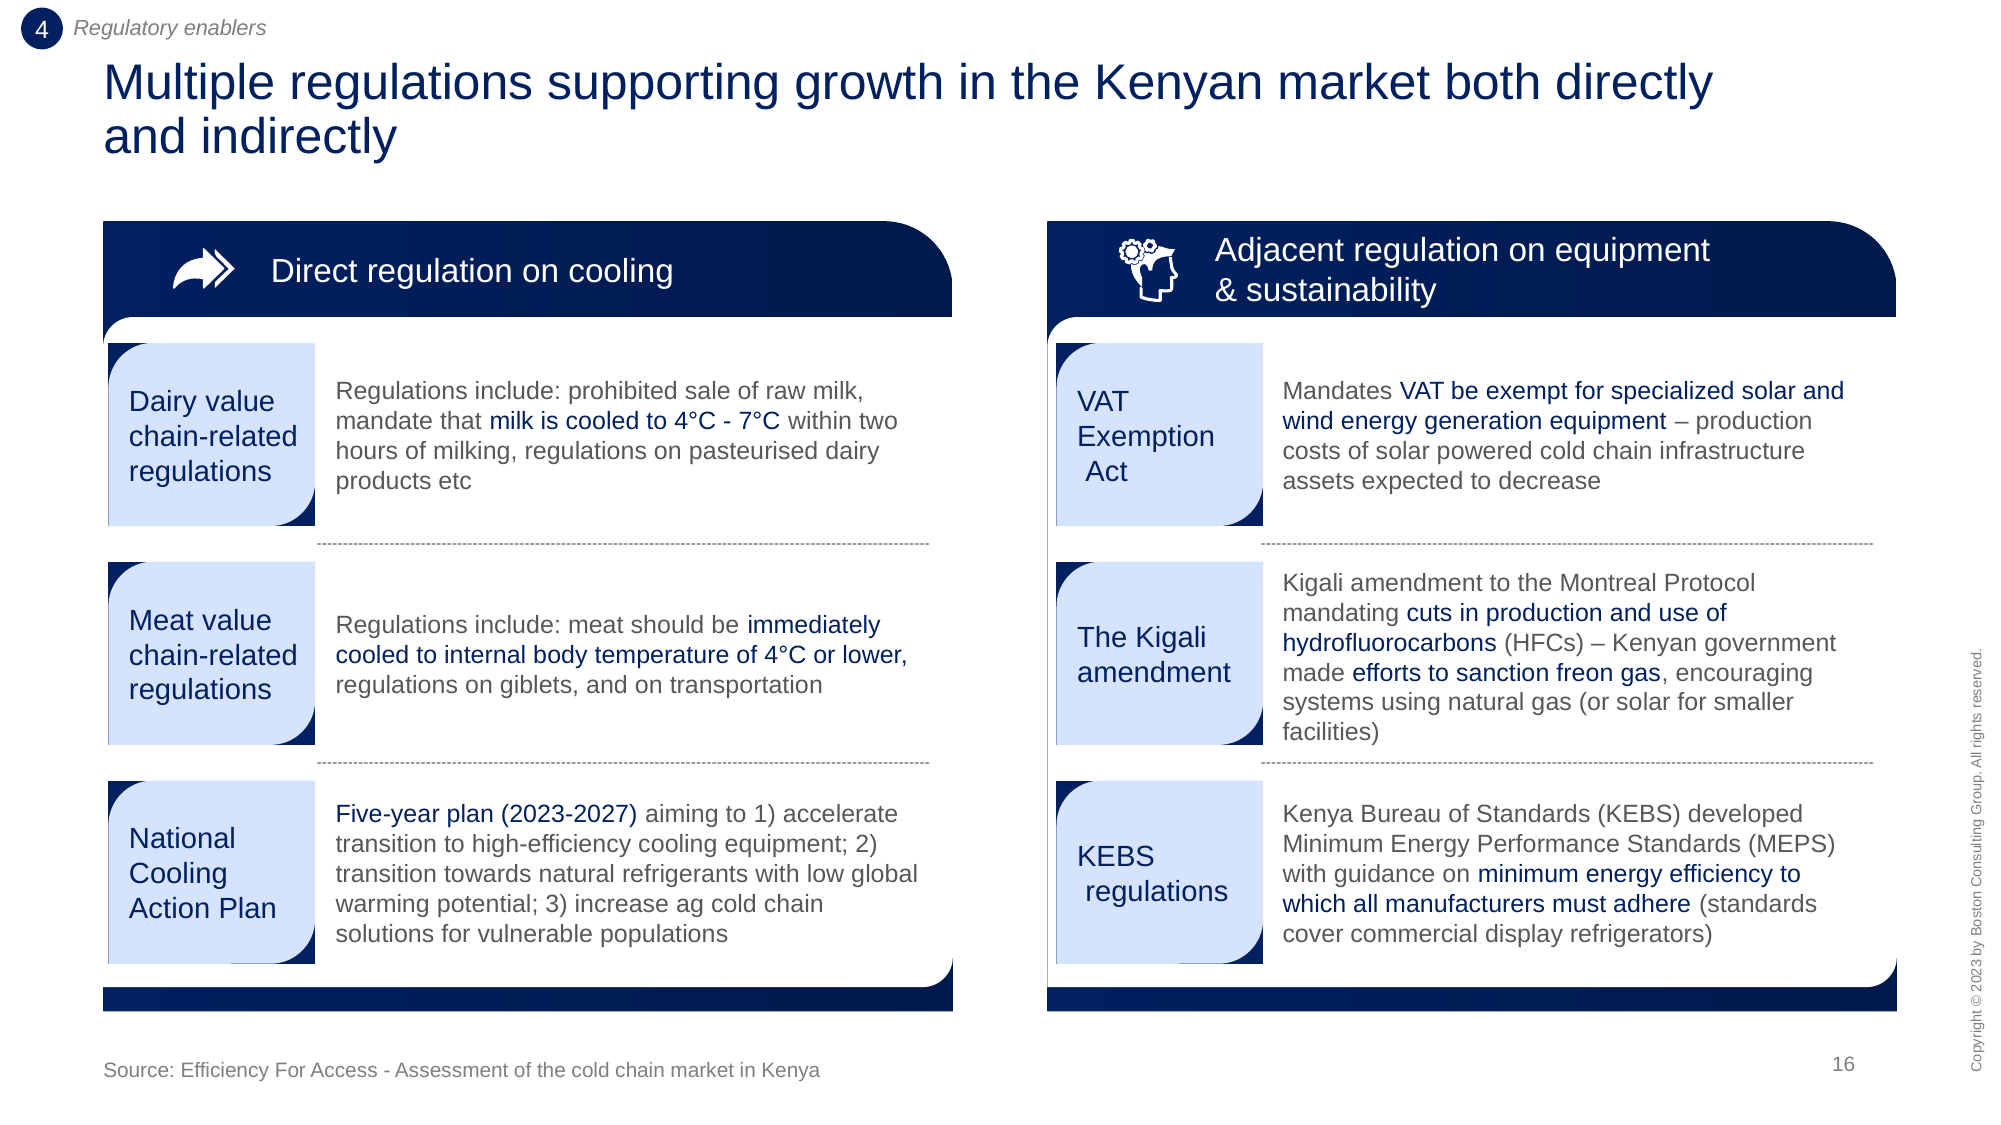

4
Regulatory enablers
# Multiple regulations supporting growth in the Kenyan market both directly and indirectly
Adjacent regulation on equipment
& sustainability
Direct regulation on cooling
Dairy value
chain-related
regulations
Regulations include: prohibited sale of raw milk, mandate that milk is cooled to 4°C - 7°C within two hours of milking, regulations on pasteurised dairy products etc
VAT
Exemption
 Act
Mandates VAT be exempt for specialized solar and wind energy generation equipment – production costs of solar powered cold chain infrastructure assets expected to decrease
Meat value
chain-related
regulations
Regulations include: meat should be immediately cooled to internal body temperature of 4°C or lower, regulations on giblets, and on transportation
The Kigali
amendment
Kigali amendment to the Montreal Protocol mandating cuts in production and use of hydrofluorocarbons (HFCs) – Kenyan government made efforts to sanction freon gas, encouraging systems using natural gas (or solar for smaller facilities)
National
Cooling
Action Plan
Five-year plan (2023-2027) aiming to 1) accelerate transition to high-efficiency cooling equipment; 2) transition towards natural refrigerants with low global warming potential; 3) increase ag cold chain solutions for vulnerable populations
KEBS
 regulations
Kenya Bureau of Standards (KEBS) developed Minimum Energy Performance Standards (MEPS) with guidance on minimum energy efficiency to which all manufacturers must adhere (standards cover commercial display refrigerators)
Source: Efficiency For Access - Assessment of the cold chain market in Kenya